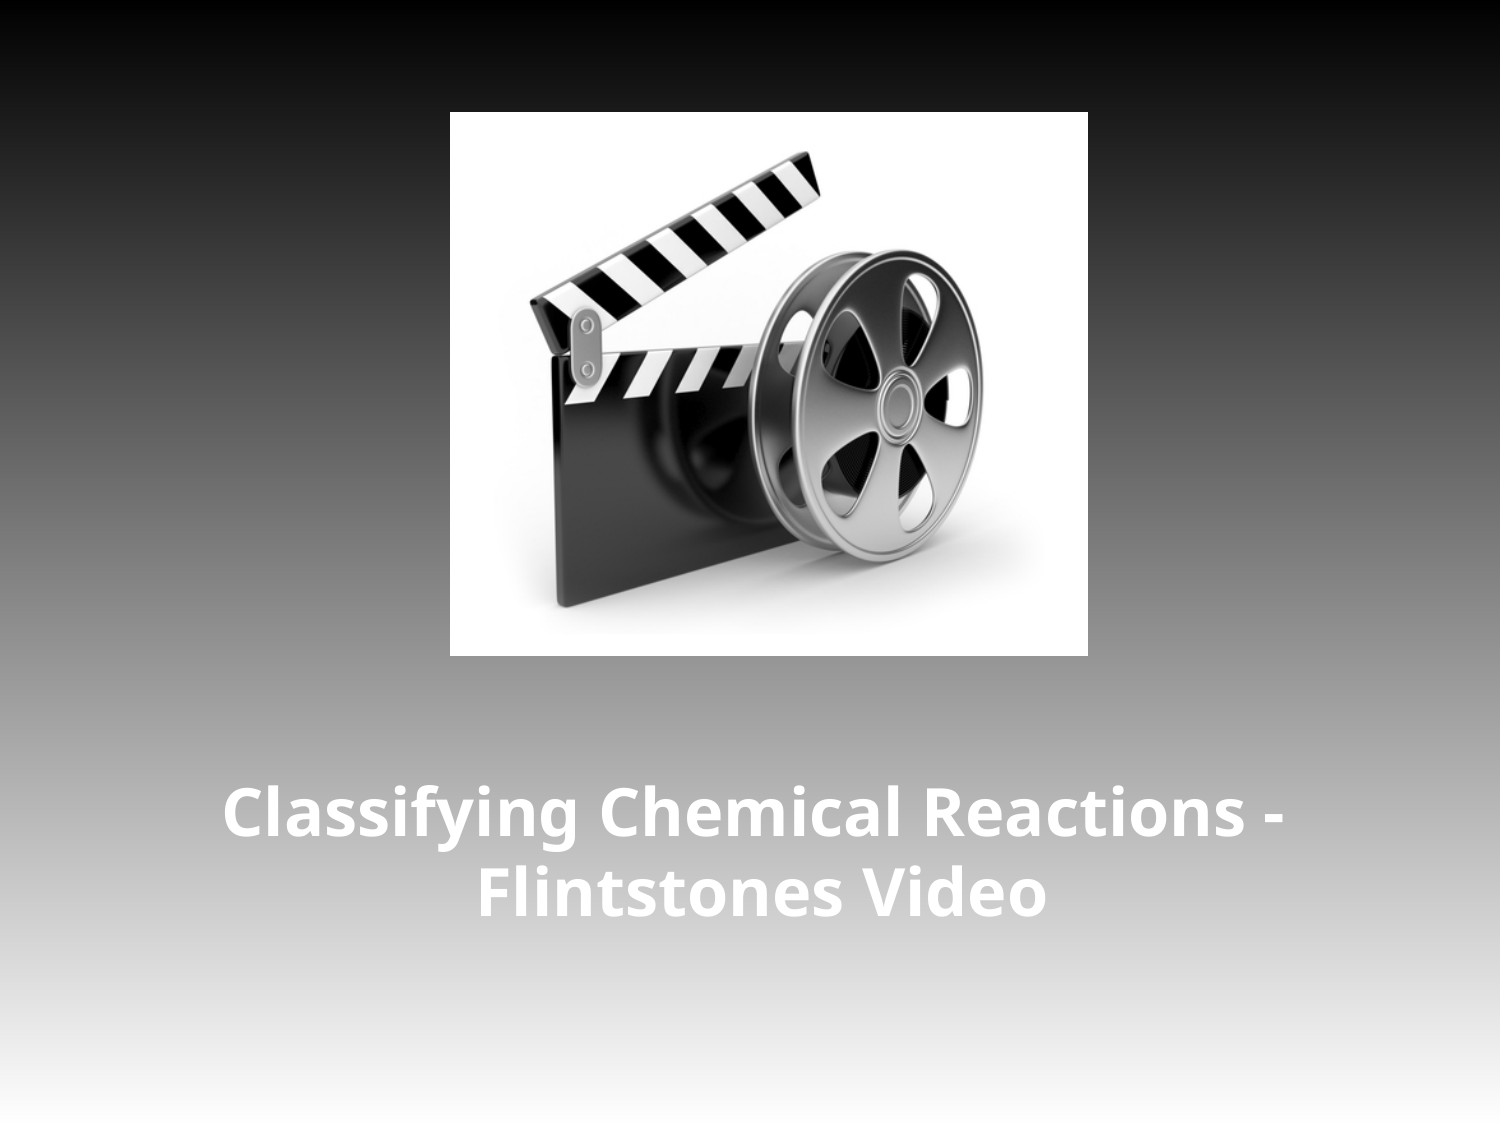

# Classifying Chemical Reactions - Flintstones Video